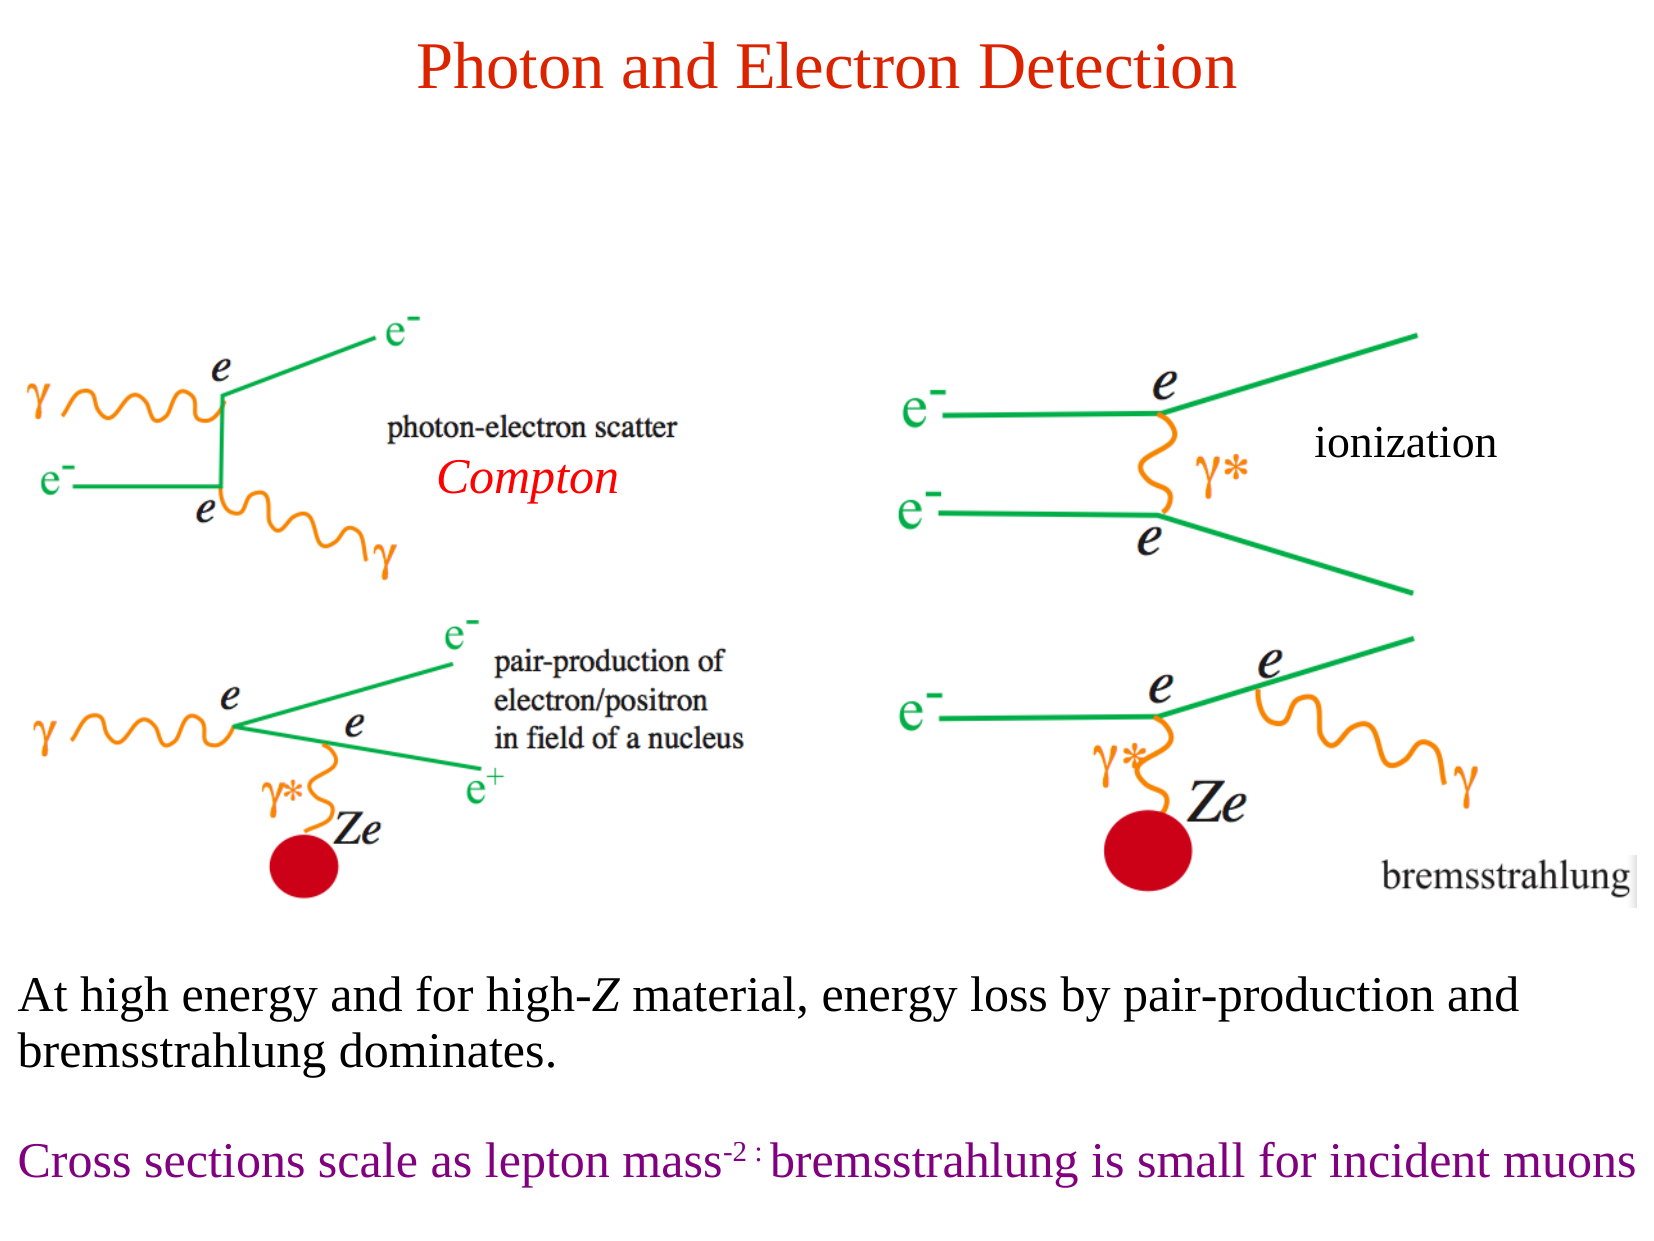

# Photon and Electron Detection
ionization
Compton
At high energy and for high-Z material, energy loss by pair-production and
bremsstrahlung dominates.
Cross sections scale as lepton mass-2 : bremsstrahlung is small for incident muons